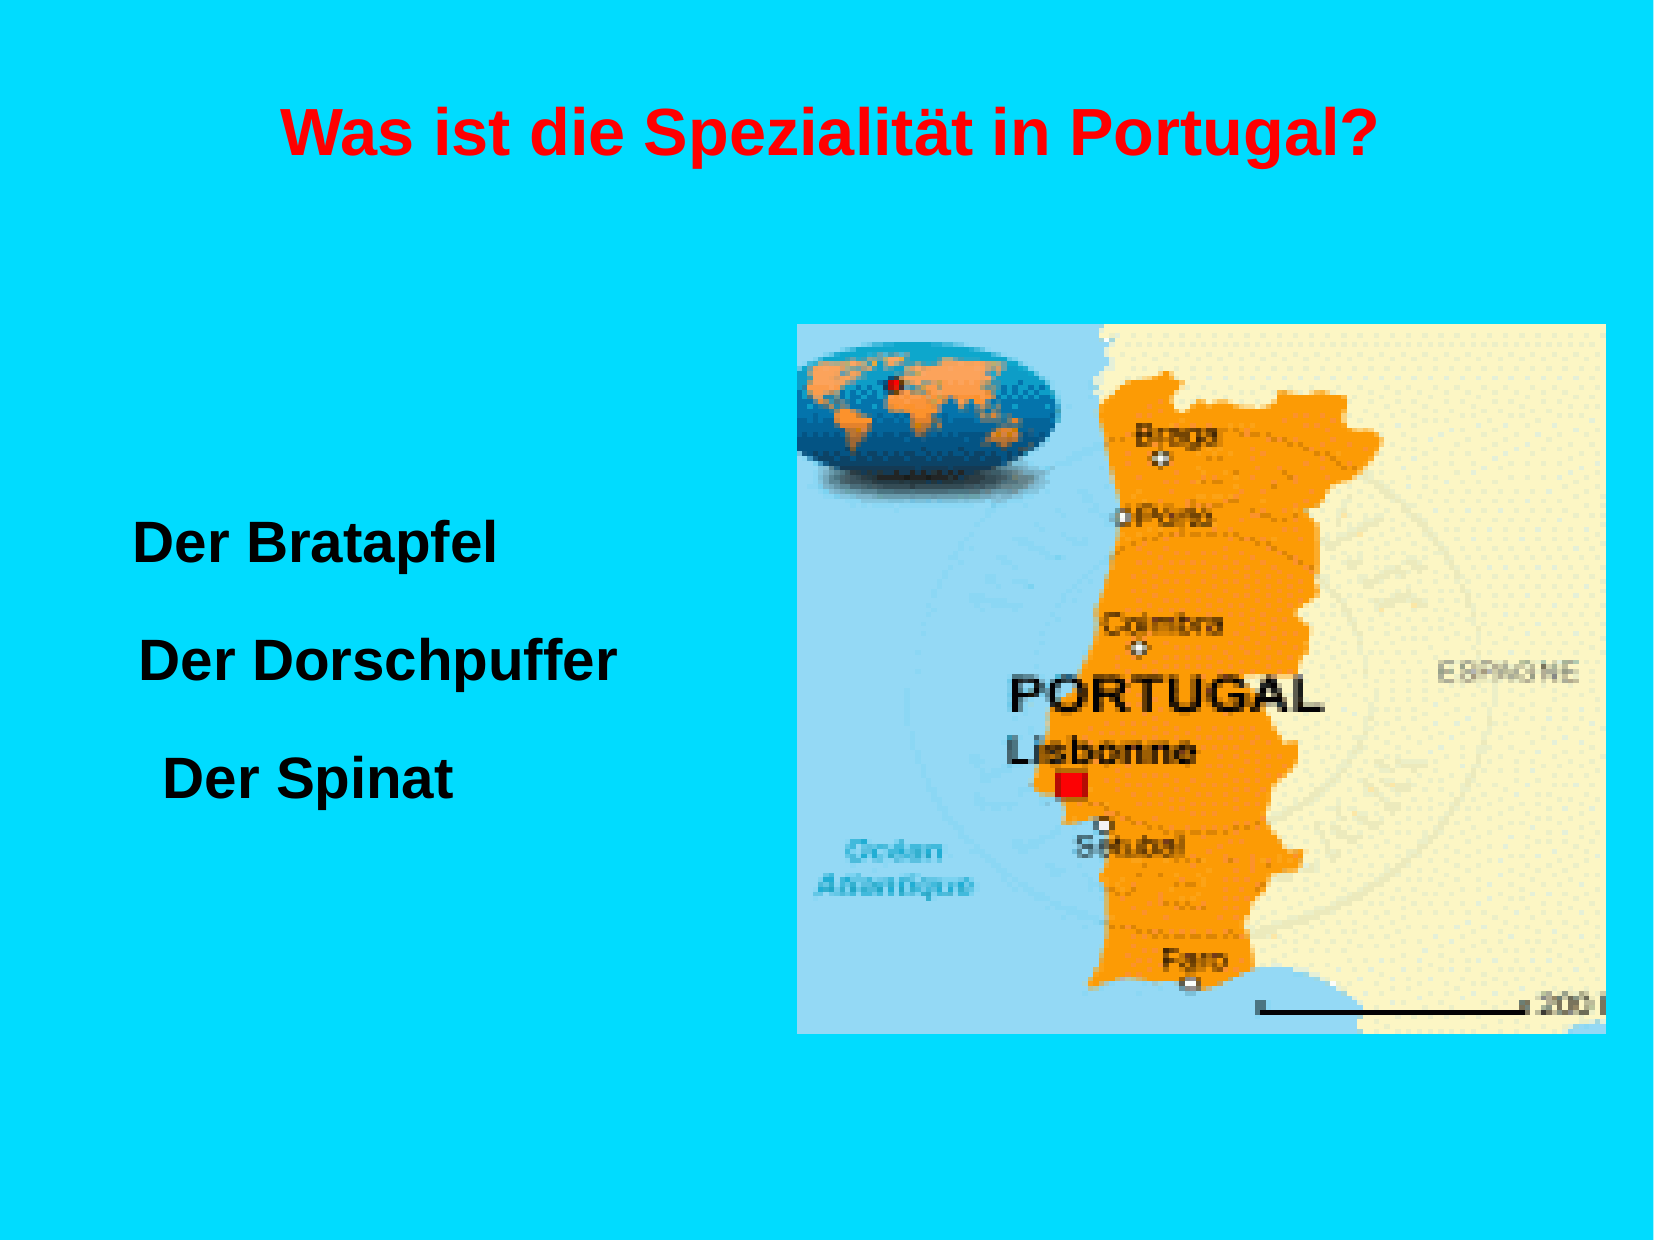

Was ist die Spezialität in Portugal?
Der Bratapfel
Der Dorschpuffer
Der Spinat